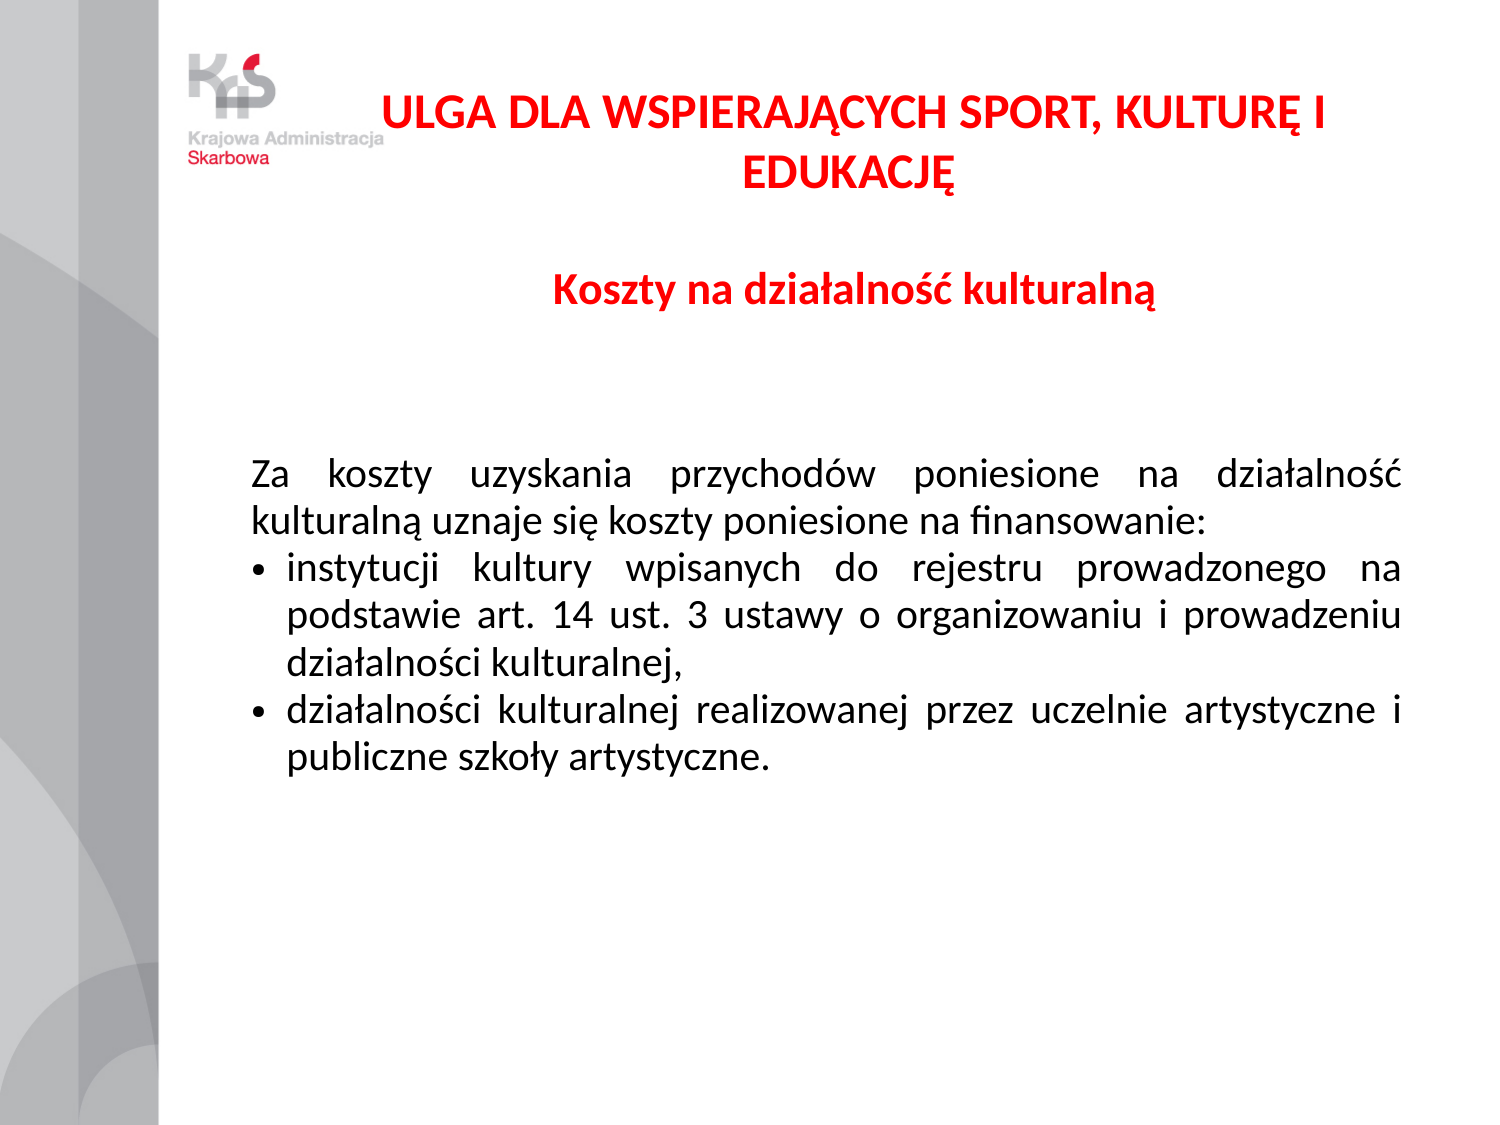

# Ulga dla wspierających sport, kulturę i edukację Koszty na działalność kulturalną
Za koszty uzyskania przychodów poniesione na działalność kulturalną uznaje się koszty poniesione na finansowanie:
instytucji kultury wpisanych do rejestru prowadzonego na podstawie art. 14 ust. 3 ustawy o organizowaniu i prowadzeniu działalności kulturalnej,
działalności kulturalnej realizowanej przez uczelnie artystyczne i publiczne szkoły artystyczne.